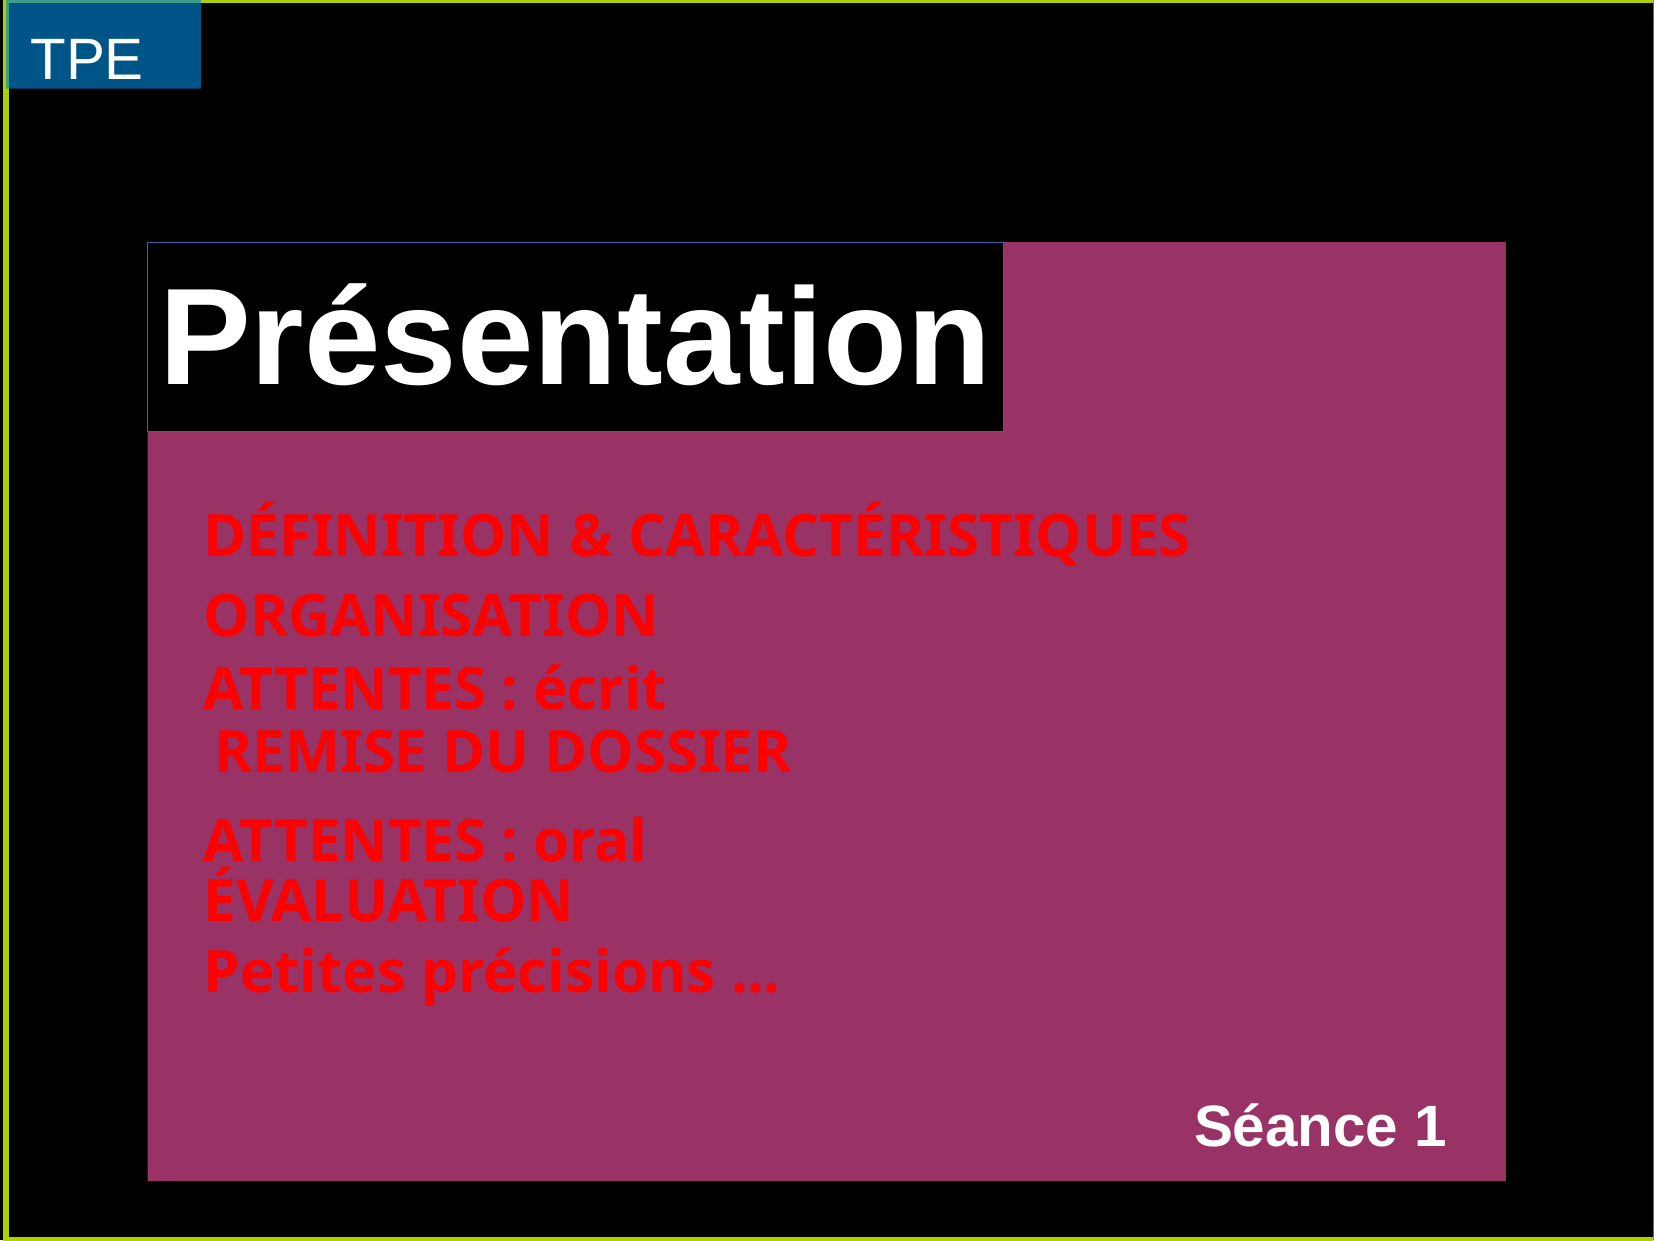

TPE
Présentation
DÉFINITION & CARACTÉRISTIQUES
ORGANISATION
ATTENTES : écrit
REMISE DU DOSSIER
ATTENTES : oral
ÉVALUATION
Petites précisions ...
Séance 1